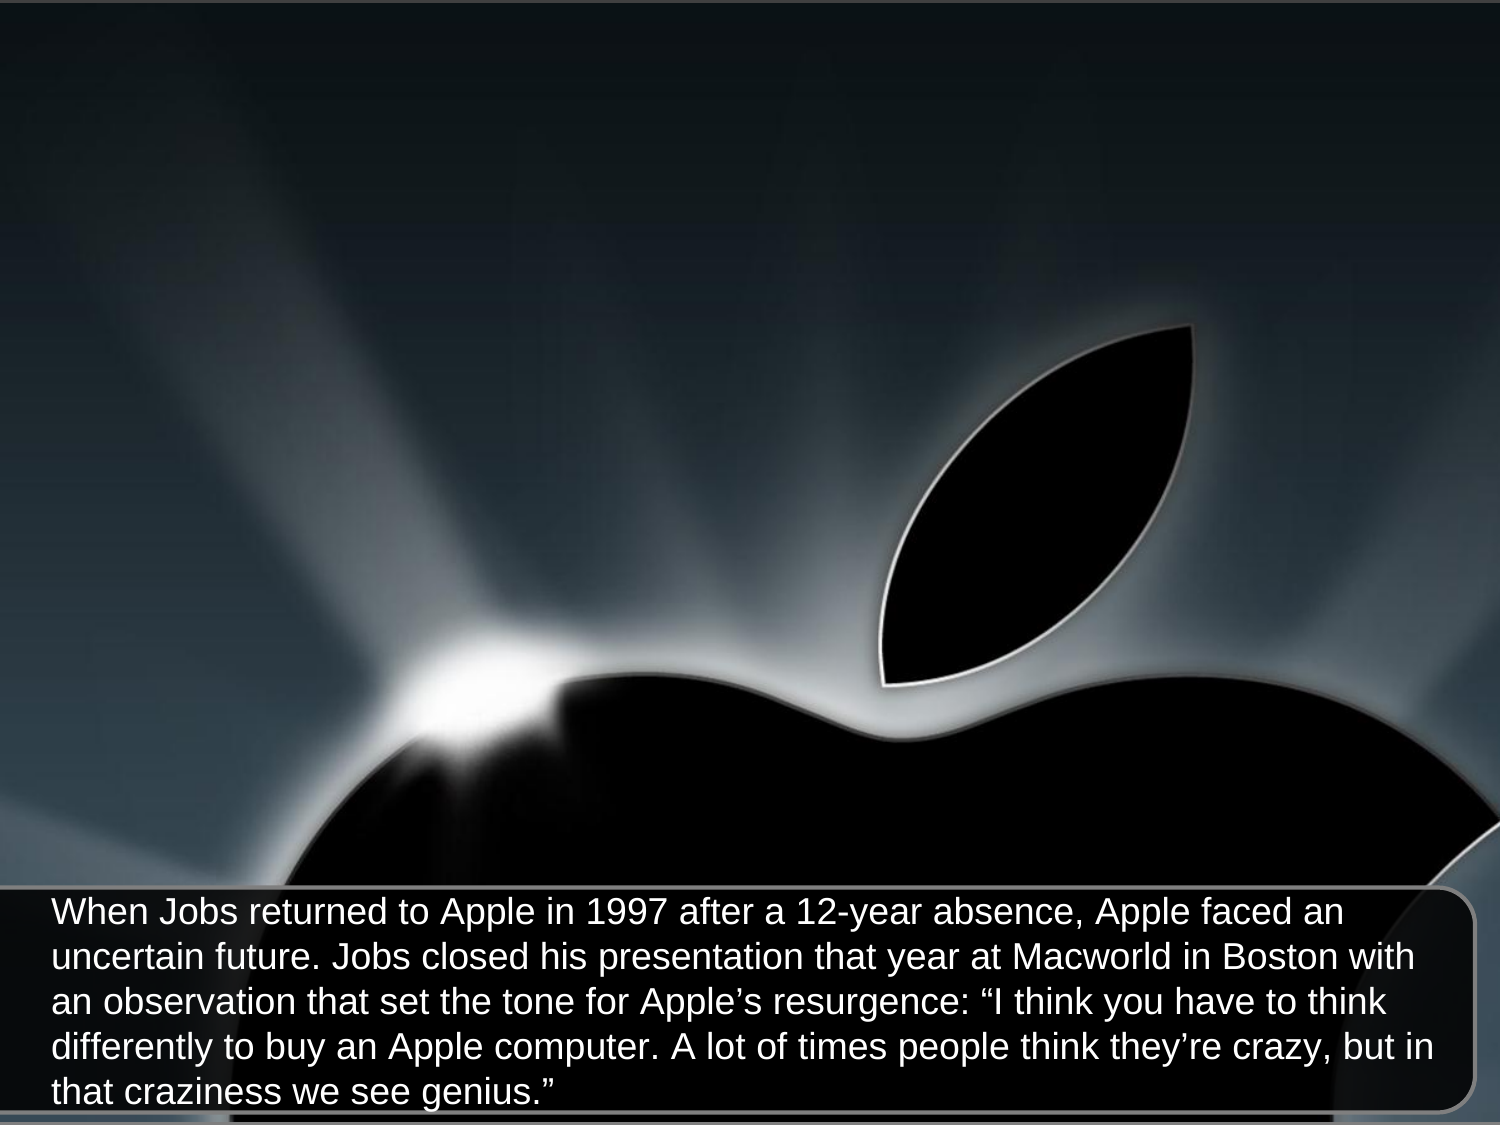

When Jobs returned to Apple in 1997 after a 12-year absence, Apple faced an uncertain future. Jobs closed his presentation that year at Macworld in Boston with an observation that set the tone for Apple’s resurgence: “I think you have to think differently to buy an Apple computer. A lot of times people think they’re crazy, but in that craziness we see genius.”